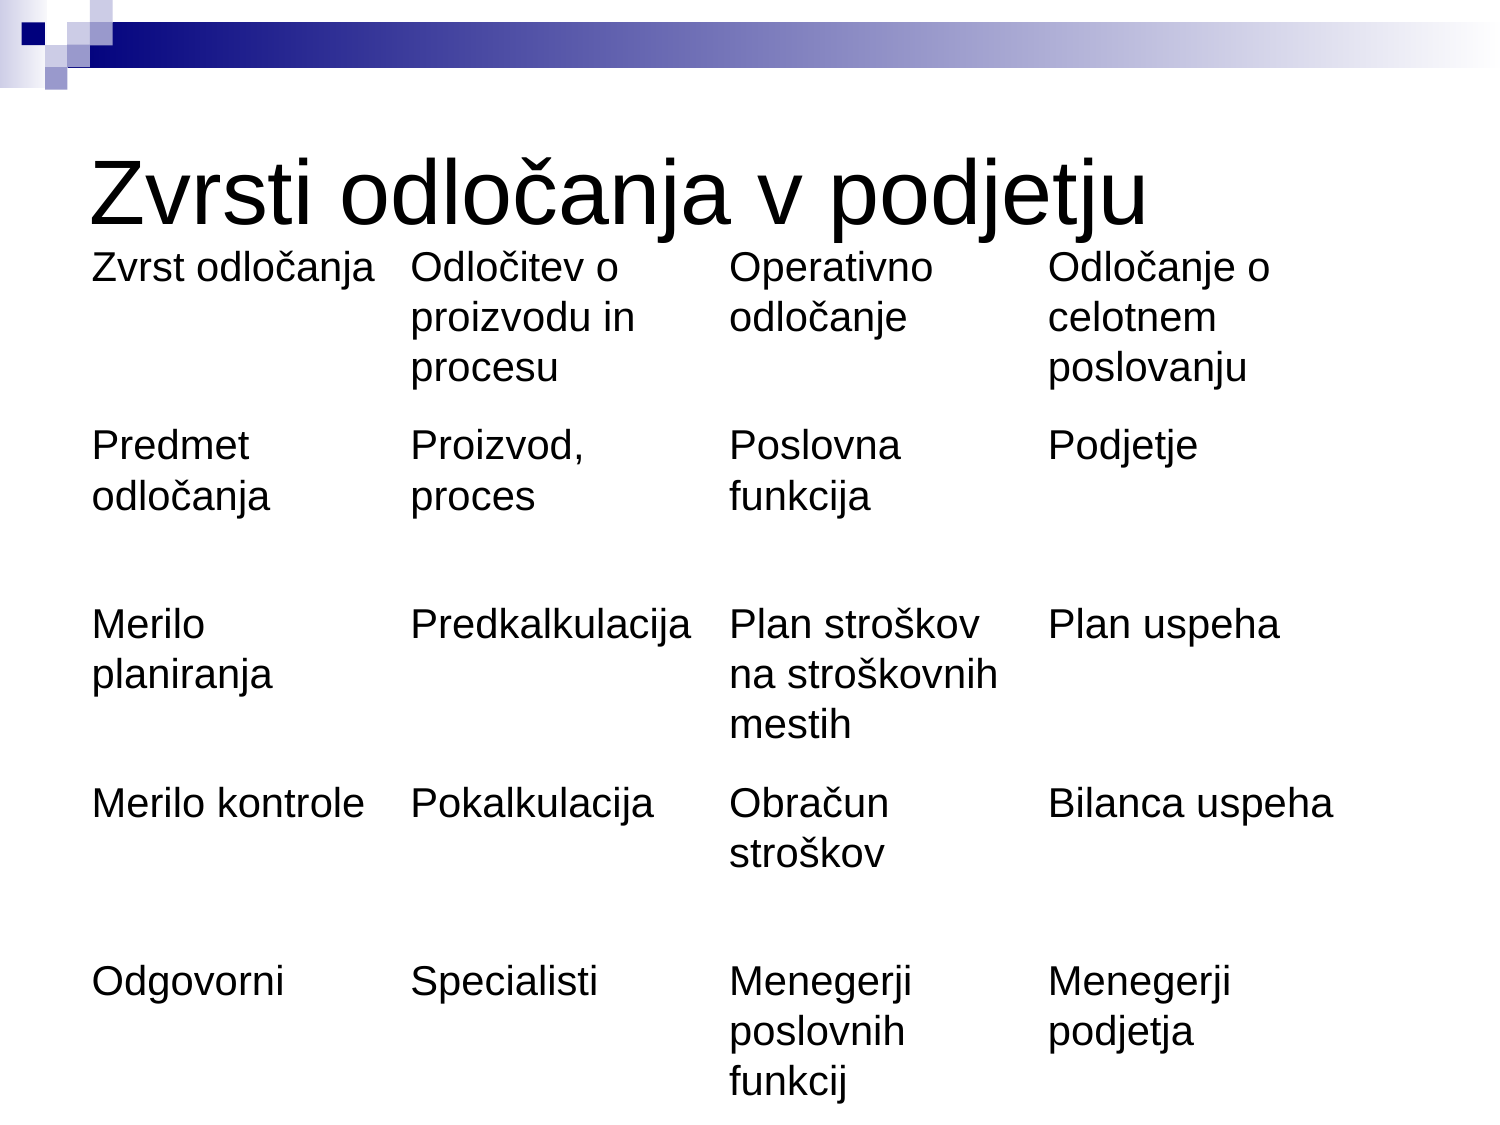

# Zvrsti odločanja v podjetju
| Zvrst odločanja | Odločitev o proizvodu in procesu | Operativno odločanje | Odločanje o celotnem poslovanju |
| --- | --- | --- | --- |
| Predmet odločanja | Proizvod, proces | Poslovna funkcija | Podjetje |
| Merilo planiranja | Predkalkulacija | Plan stroškov na stroškovnih mestih | Plan uspeha |
| Merilo kontrole | Pokalkulacija | Obračun stroškov | Bilanca uspeha |
| Odgovorni | Specialisti | Menegerji poslovnih funkcij | Menegerji podjetja |